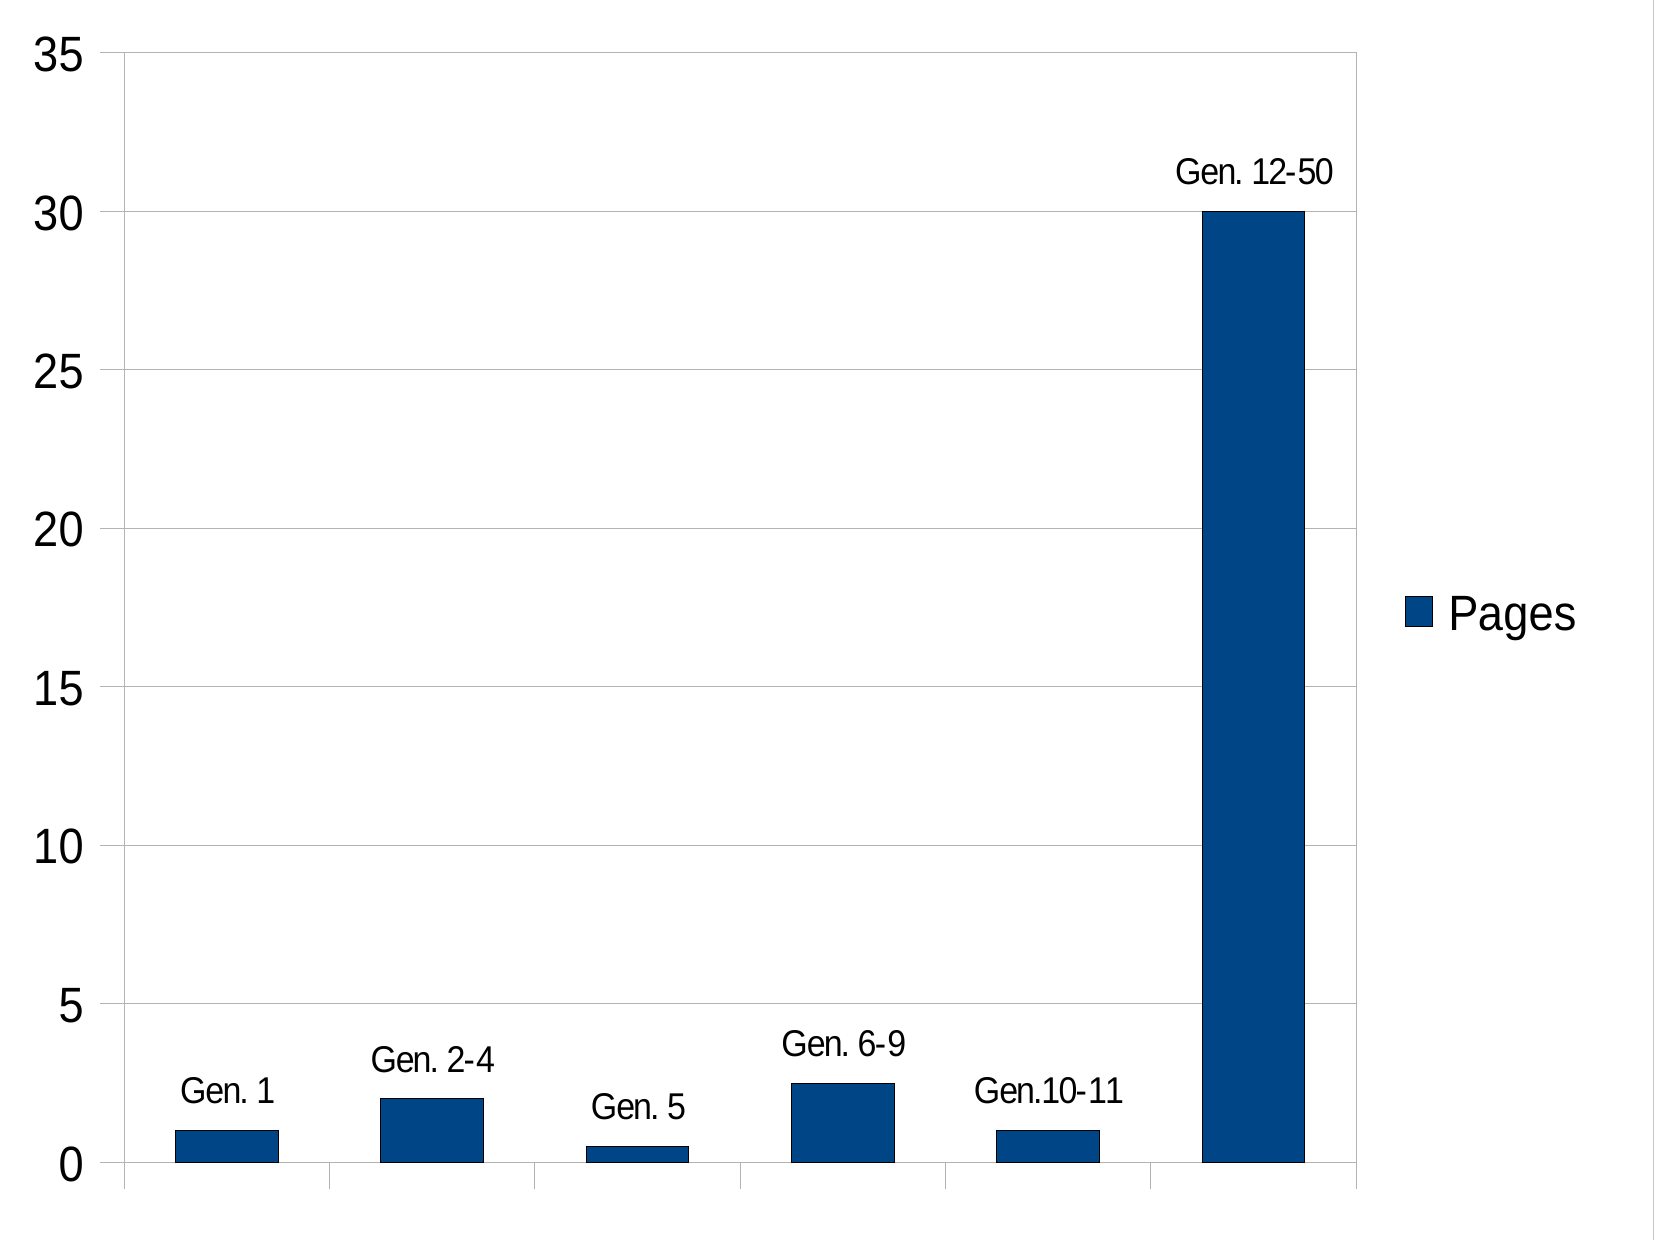

### Chart
| Category | Pages |
|---|---|
| Gen. 1 | 1.0 |
| Gen. 2-4 | 2.0 |
| Gen. 5 | 0.5 |
| Gen. 6-9 | 2.5 |
| Gen.10-11 | 1.0 |
| Gen. 12-50 | 30.0 |